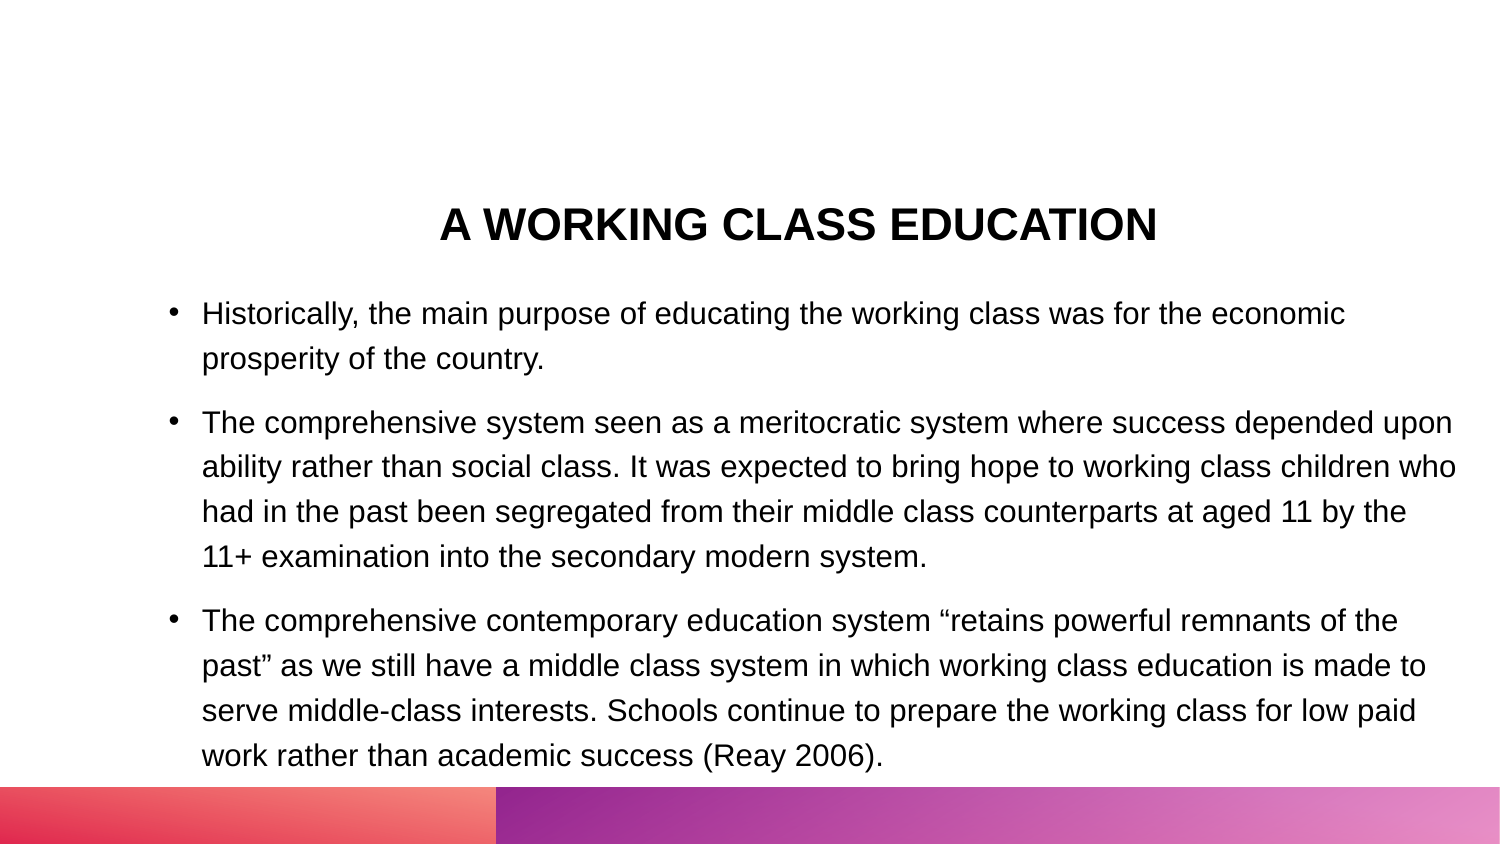

A WORKING CLASS EDUCATION
Historically, the main purpose of educating the working class was for the economic prosperity of the country.
The comprehensive system seen as a meritocratic system where success depended upon ability rather than social class. It was expected to bring hope to working class children who had in the past been segregated from their middle class counterparts at aged 11 by the 11+ examination into the secondary modern system.
The comprehensive contemporary education system “retains powerful remnants of the past” as we still have a middle class system in which working class education is made to serve middle-class interests. Schools continue to prepare the working class for low paid work rather than academic success (Reay 2006).